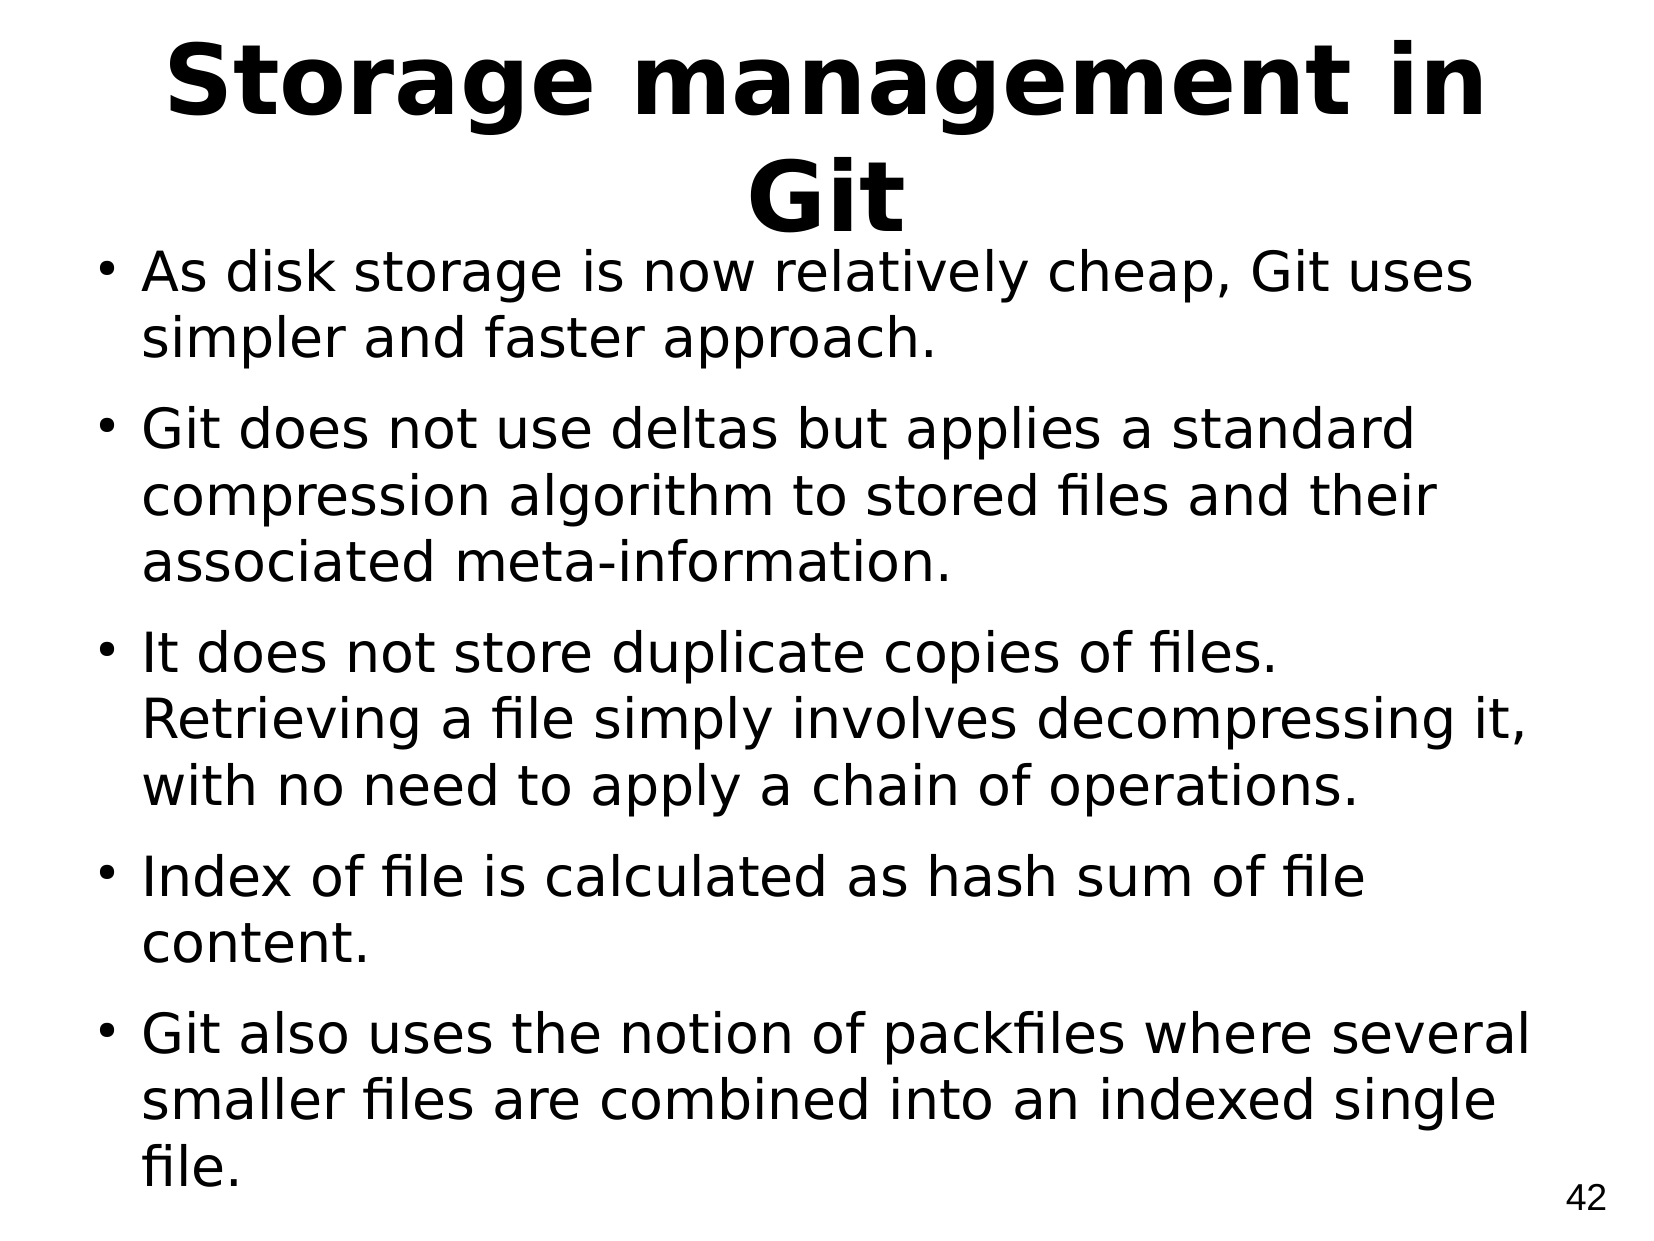

# Storage management in Git
As disk storage is now relatively cheap, Git uses simpler and faster approach.
Git does not use deltas but applies a standard compression algorithm to stored files and their associated meta-information.
It does not store duplicate copies of files. Retrieving a file simply involves decompressing it, with no need to apply a chain of operations.
Index of file is calculated as hash sum of file content.
Git also uses the notion of packfiles where several smaller files are combined into an indexed single file.